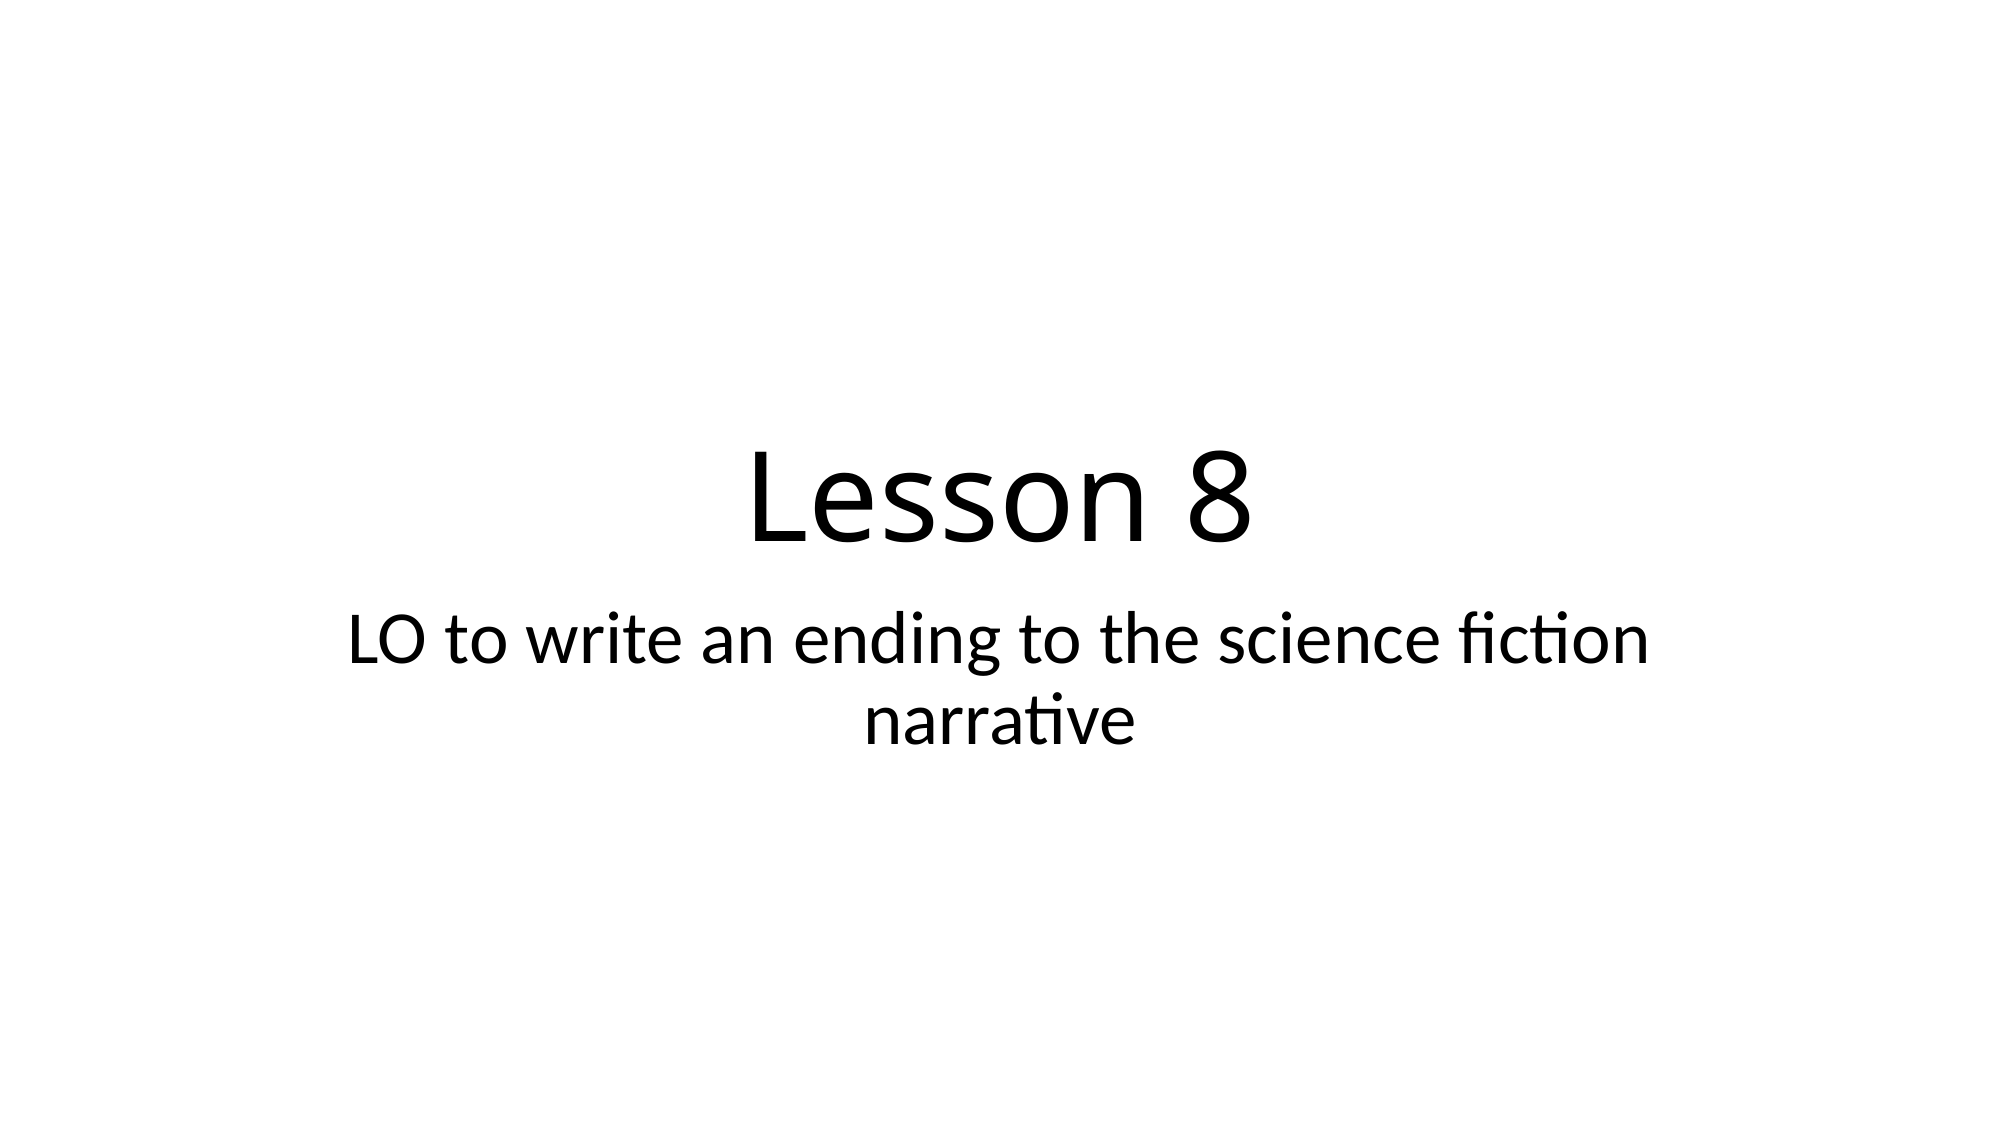

# Lesson 8
LO to write an ending to the science fiction narrative